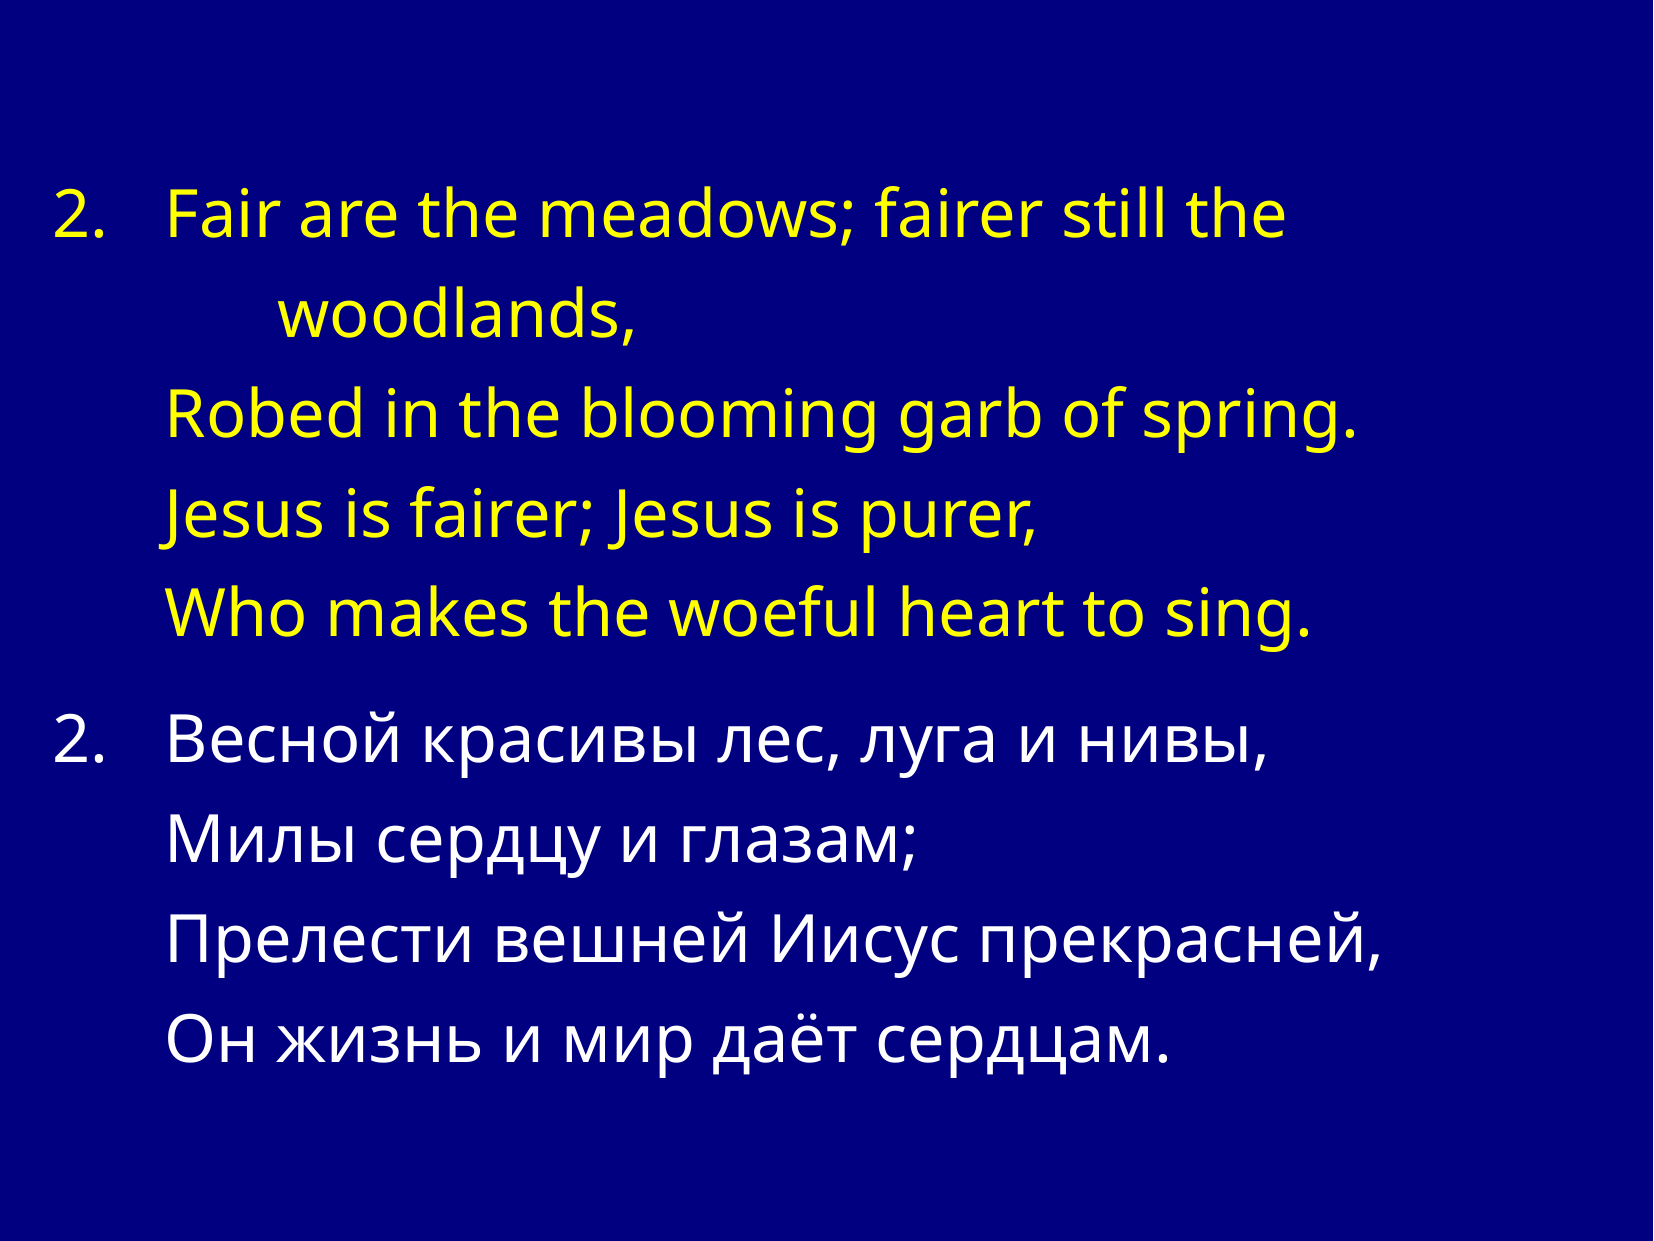

2.	Fair are the meadows; fairer still the
		woodlands,
	Robed in the blooming garb of spring.
	Jesus is fairer; Jesus is purer,
	Who makes the woeful heart to sing.
2.	Весной красивы лес, луга и нивы,
	Милы сердцу и глазам;
	Прелести вешней Иисус прекрасней,
	Он жизнь и мир даёт сердцам.